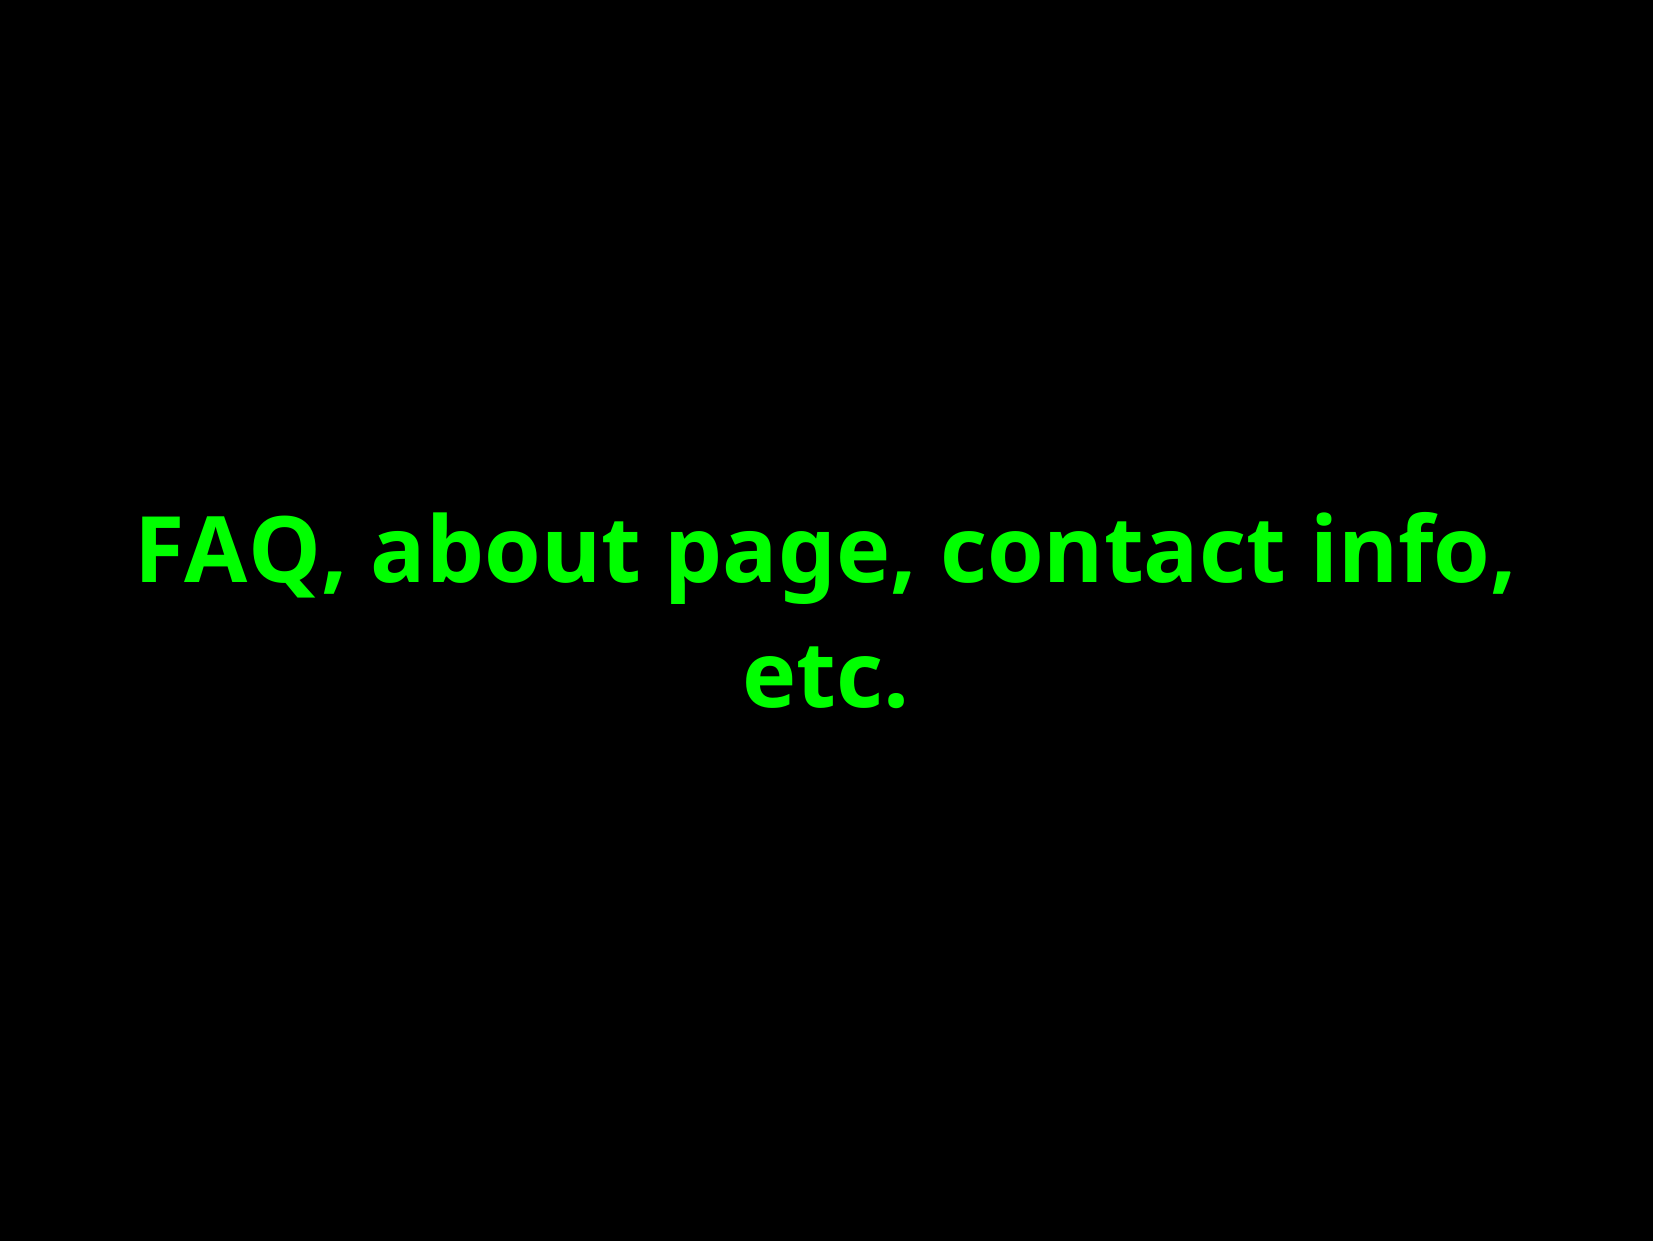

# FAQ, about page, contact info, etc.